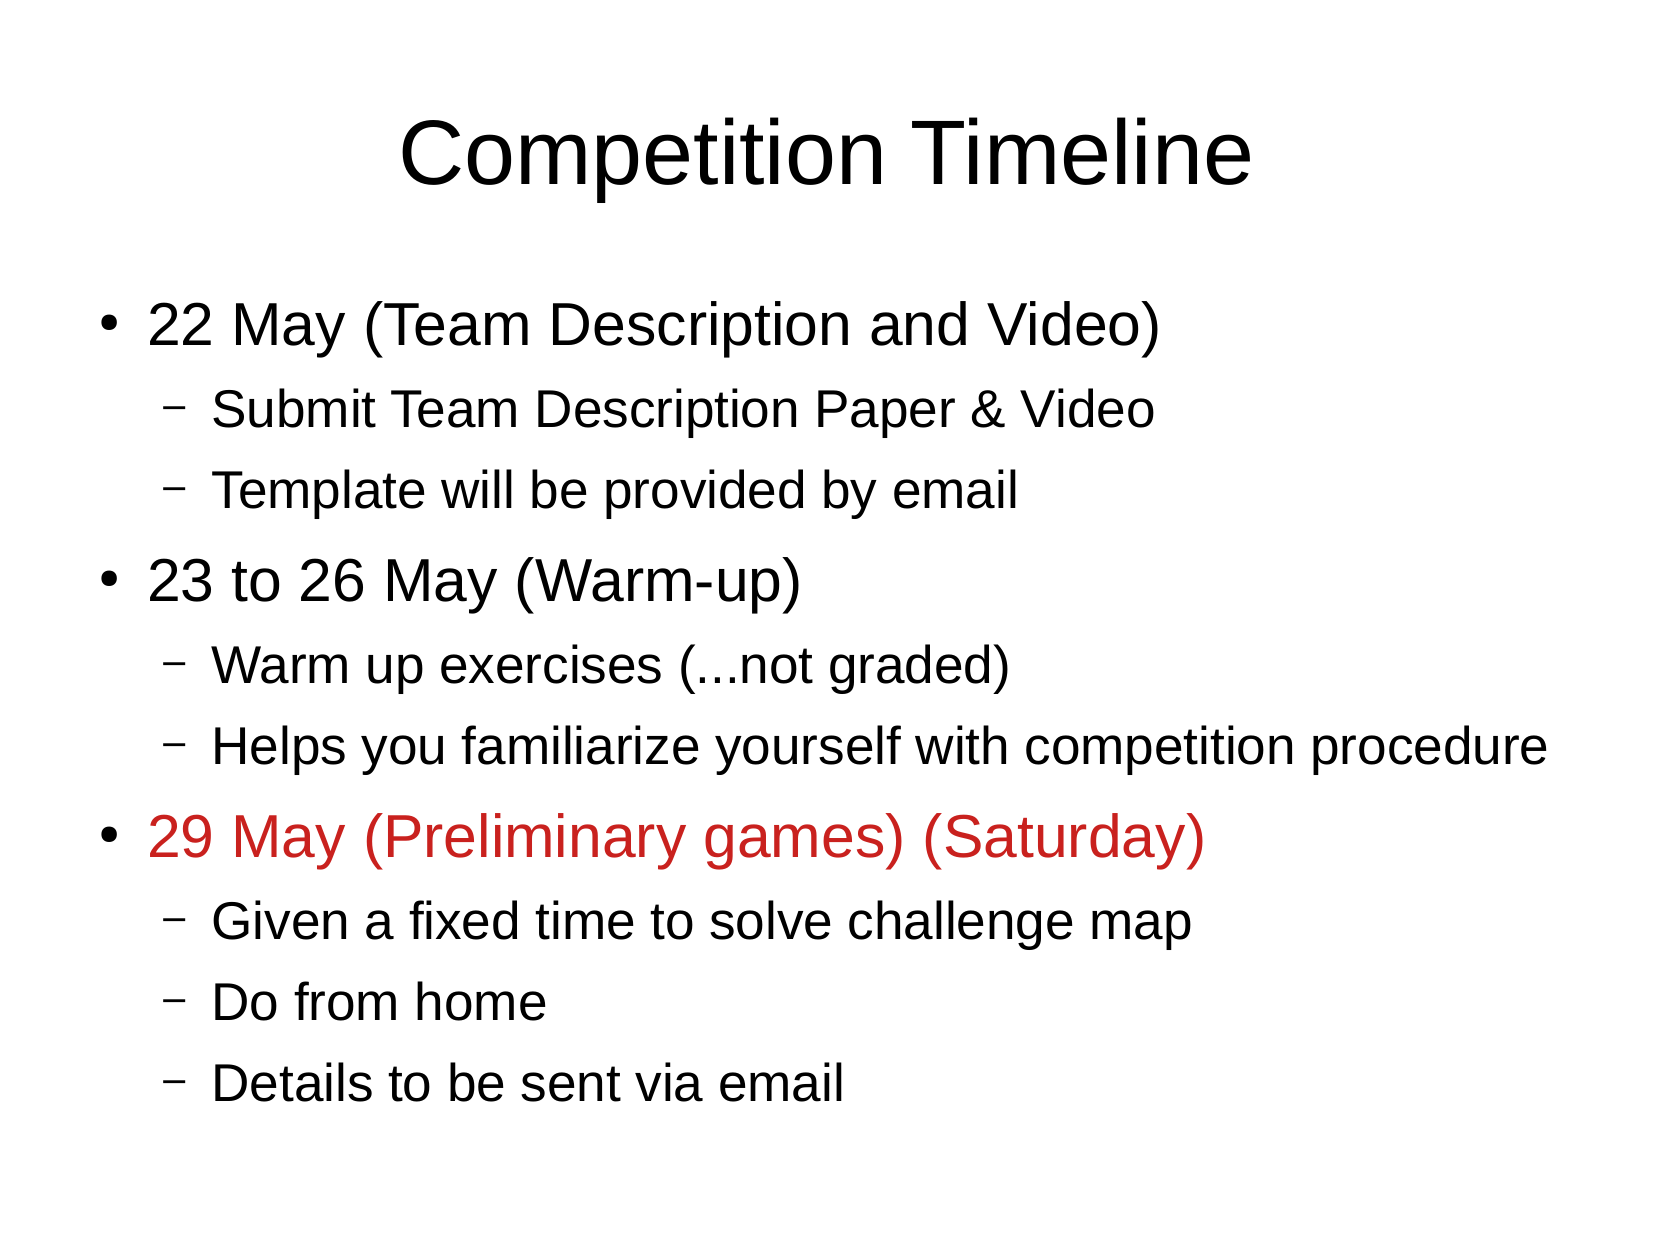

# Competition Timeline
22 May (Team Description and Video)
Submit Team Description Paper & Video
Template will be provided by email
23 to 26 May (Warm-up)
Warm up exercises (...not graded)
Helps you familiarize yourself with competition procedure
29 May (Preliminary games) (Saturday)
Given a fixed time to solve challenge map
Do from home
Details to be sent via email